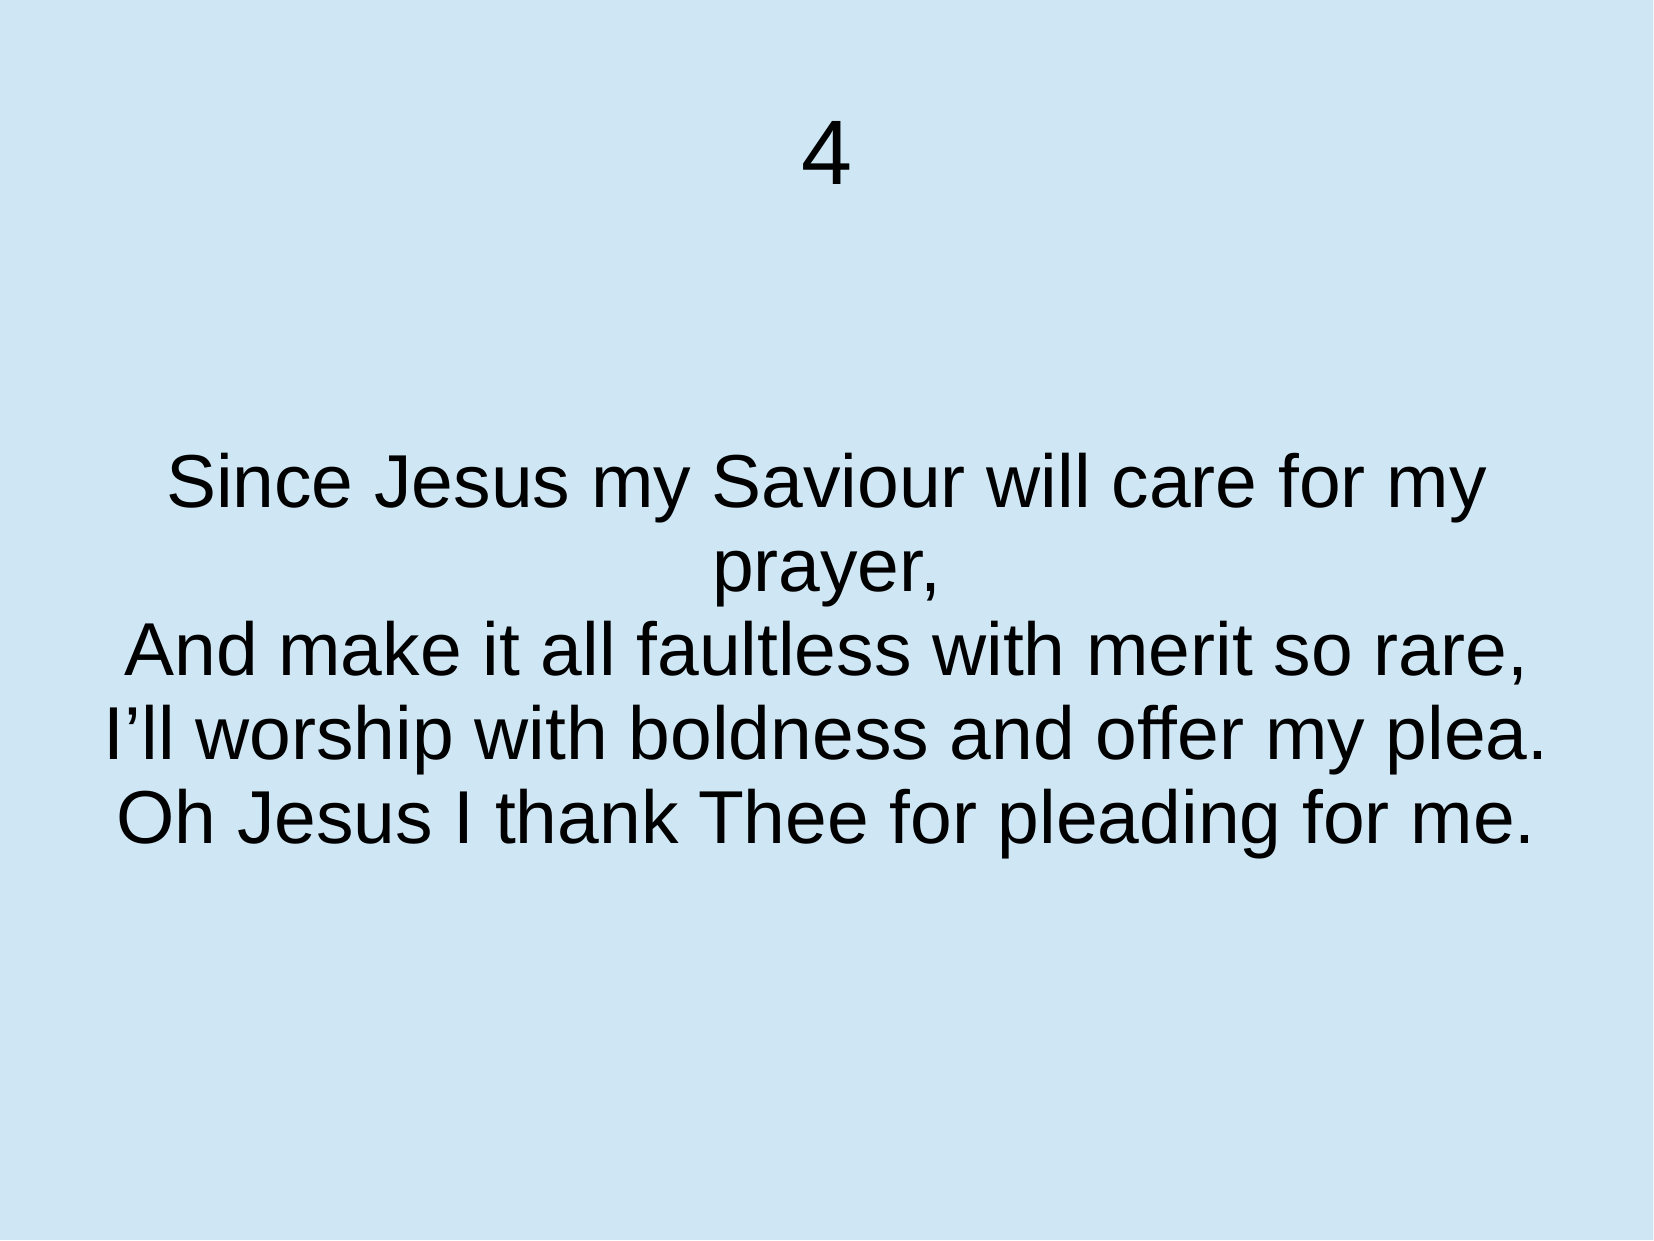

# 4
Since Jesus my Saviour will care for my prayer,
And make it all faultless with merit so rare,
I’ll worship with boldness and offer my plea.
Oh Jesus I thank Thee for pleading for me.